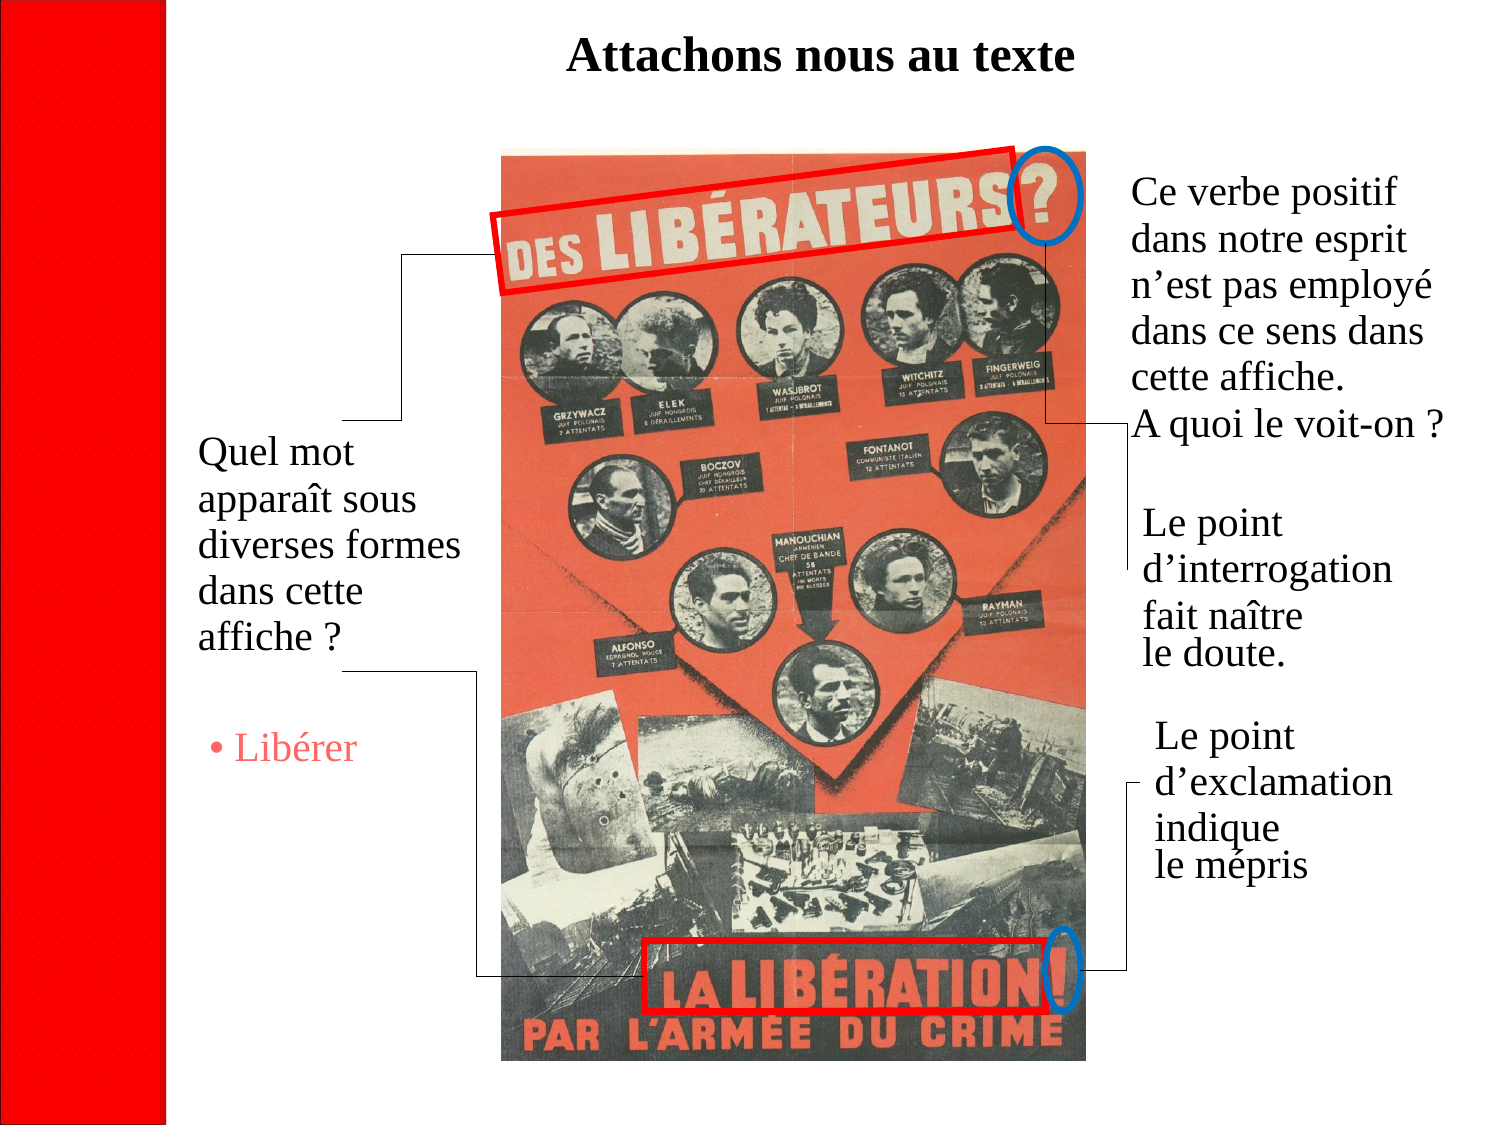

Attachons nous au texte
Ce verbe positif dans notre esprit n’est pas employé dans ce sens dans cette affiche.
A quoi le voit-on ?
Quel mot apparaît sous diverses formes dans cette affiche ?
Le point d’interrogation fait naître
le doute.
Le point d’exclamation indique
 Libérer
le mépris